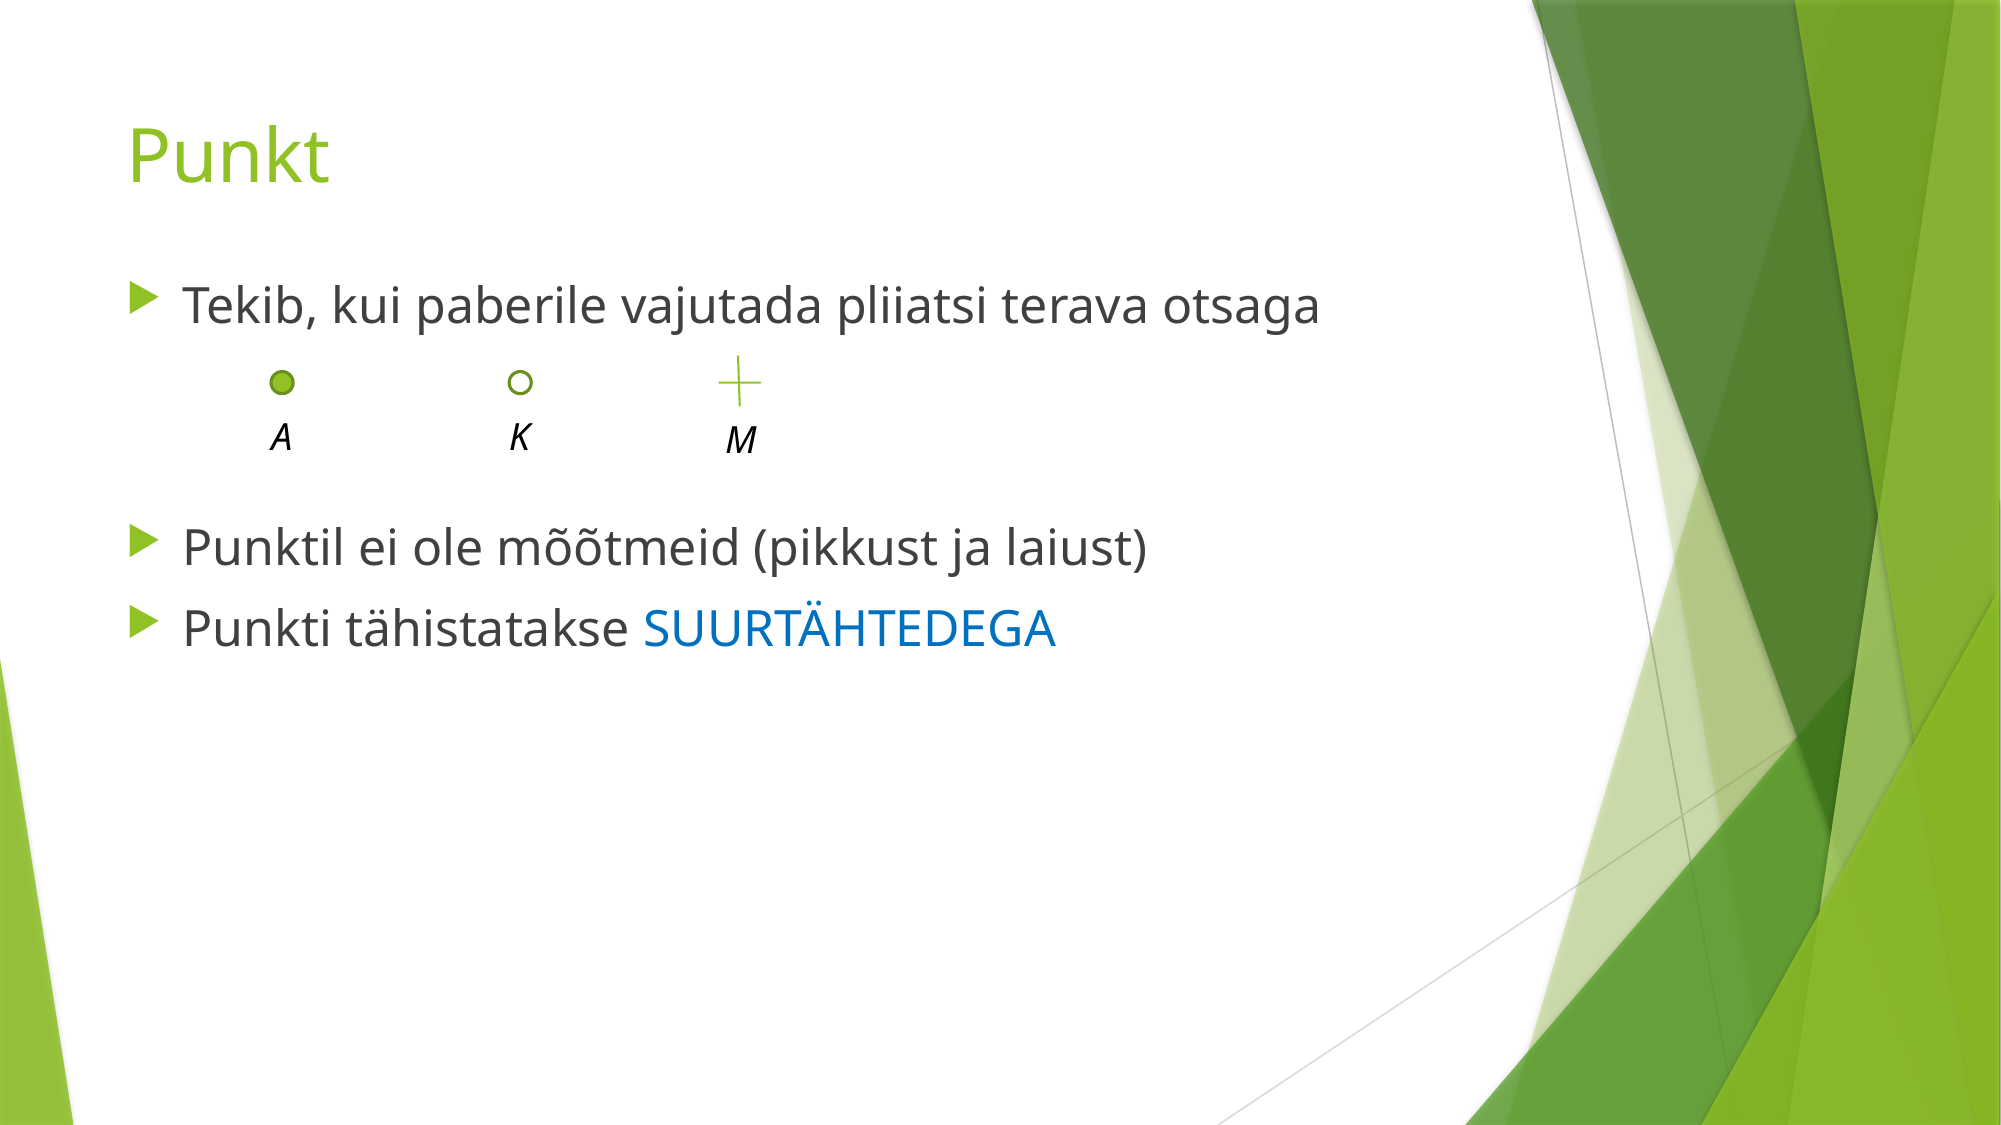

# Punkt
Tekib, kui paberile vajutada pliiatsi terava otsaga
Punktil ei ole mõõtmeid (pikkust ja laiust)
Punkti tähistatakse SUURTÄHTEDEGA
A
K
M